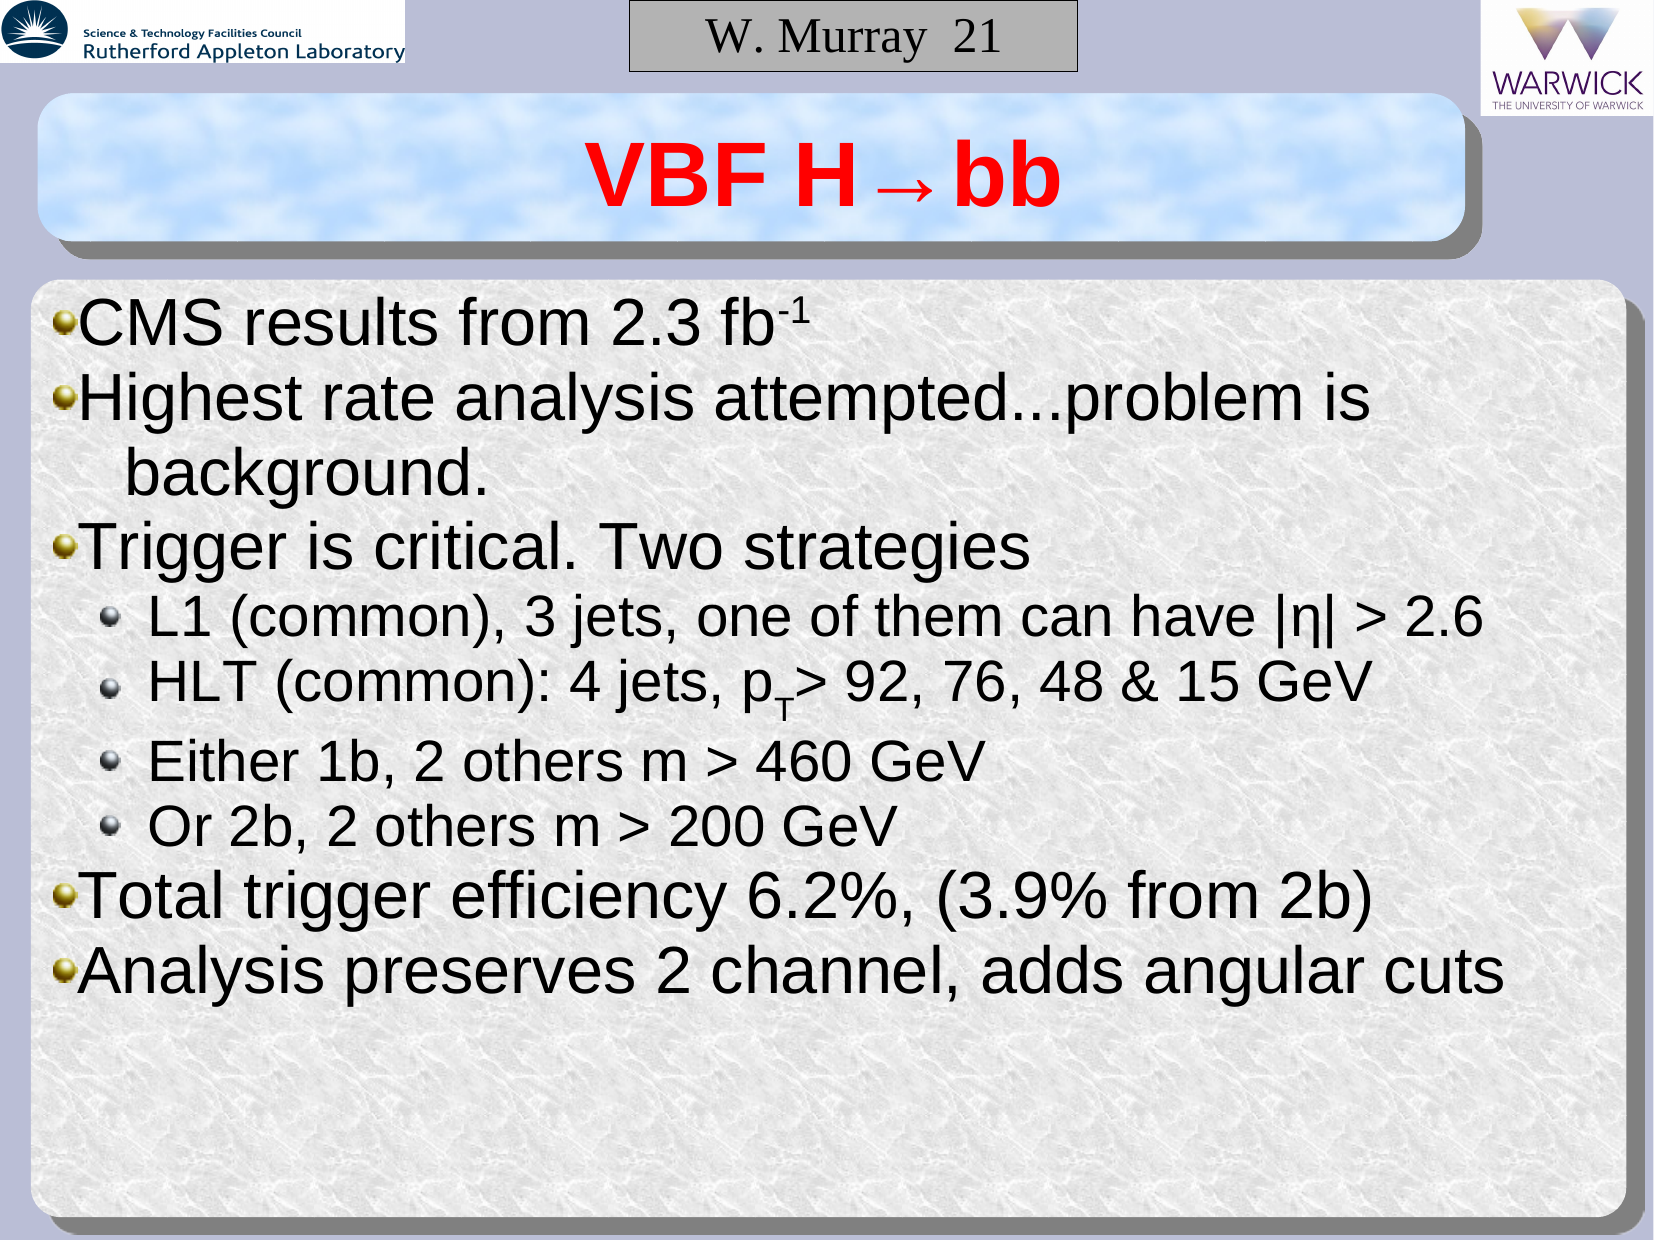

# VBF H→bb
CMS results from 2.3 fb-1
Highest rate analysis attempted...problem is background.
Trigger is critical. Two strategies
L1 (common), 3 jets, one of them can have |η| > 2.6
HLT (common): 4 jets, pT> 92, 76, 48 & 15 GeV
Either 1b, 2 others m > 460 GeV
Or 2b, 2 others m > 200 GeV
Total trigger efficiency 6.2%, (3.9% from 2b)
Analysis preserves 2 channel, adds angular cuts